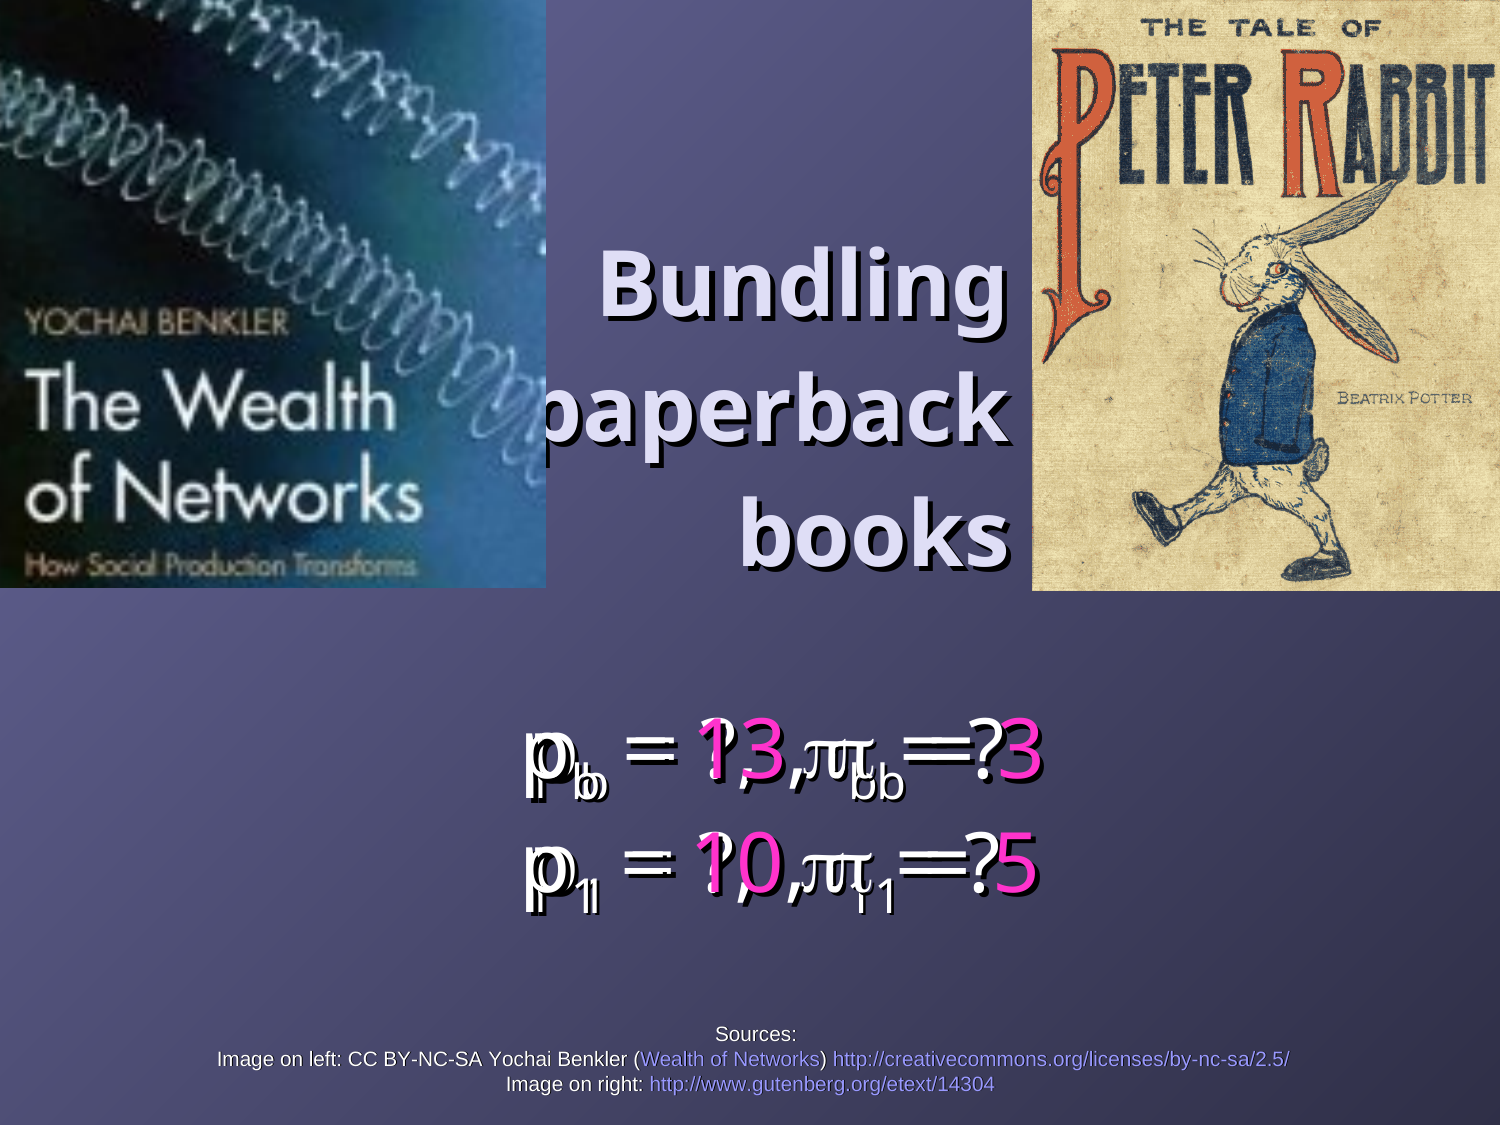

# Bundling paperback books
pb = 13, b = 3
p1 = 10, 1 = 5
pb = ?, b = ?
p1 = ?, 1 = ?
Sources:
Image on left: CC BY-NC-SA Yochai Benkler (Wealth of Networks) http://creativecommons.org/licenses/by-nc-sa/2.5/
Image on right: http://www.gutenberg.org/etext/14304